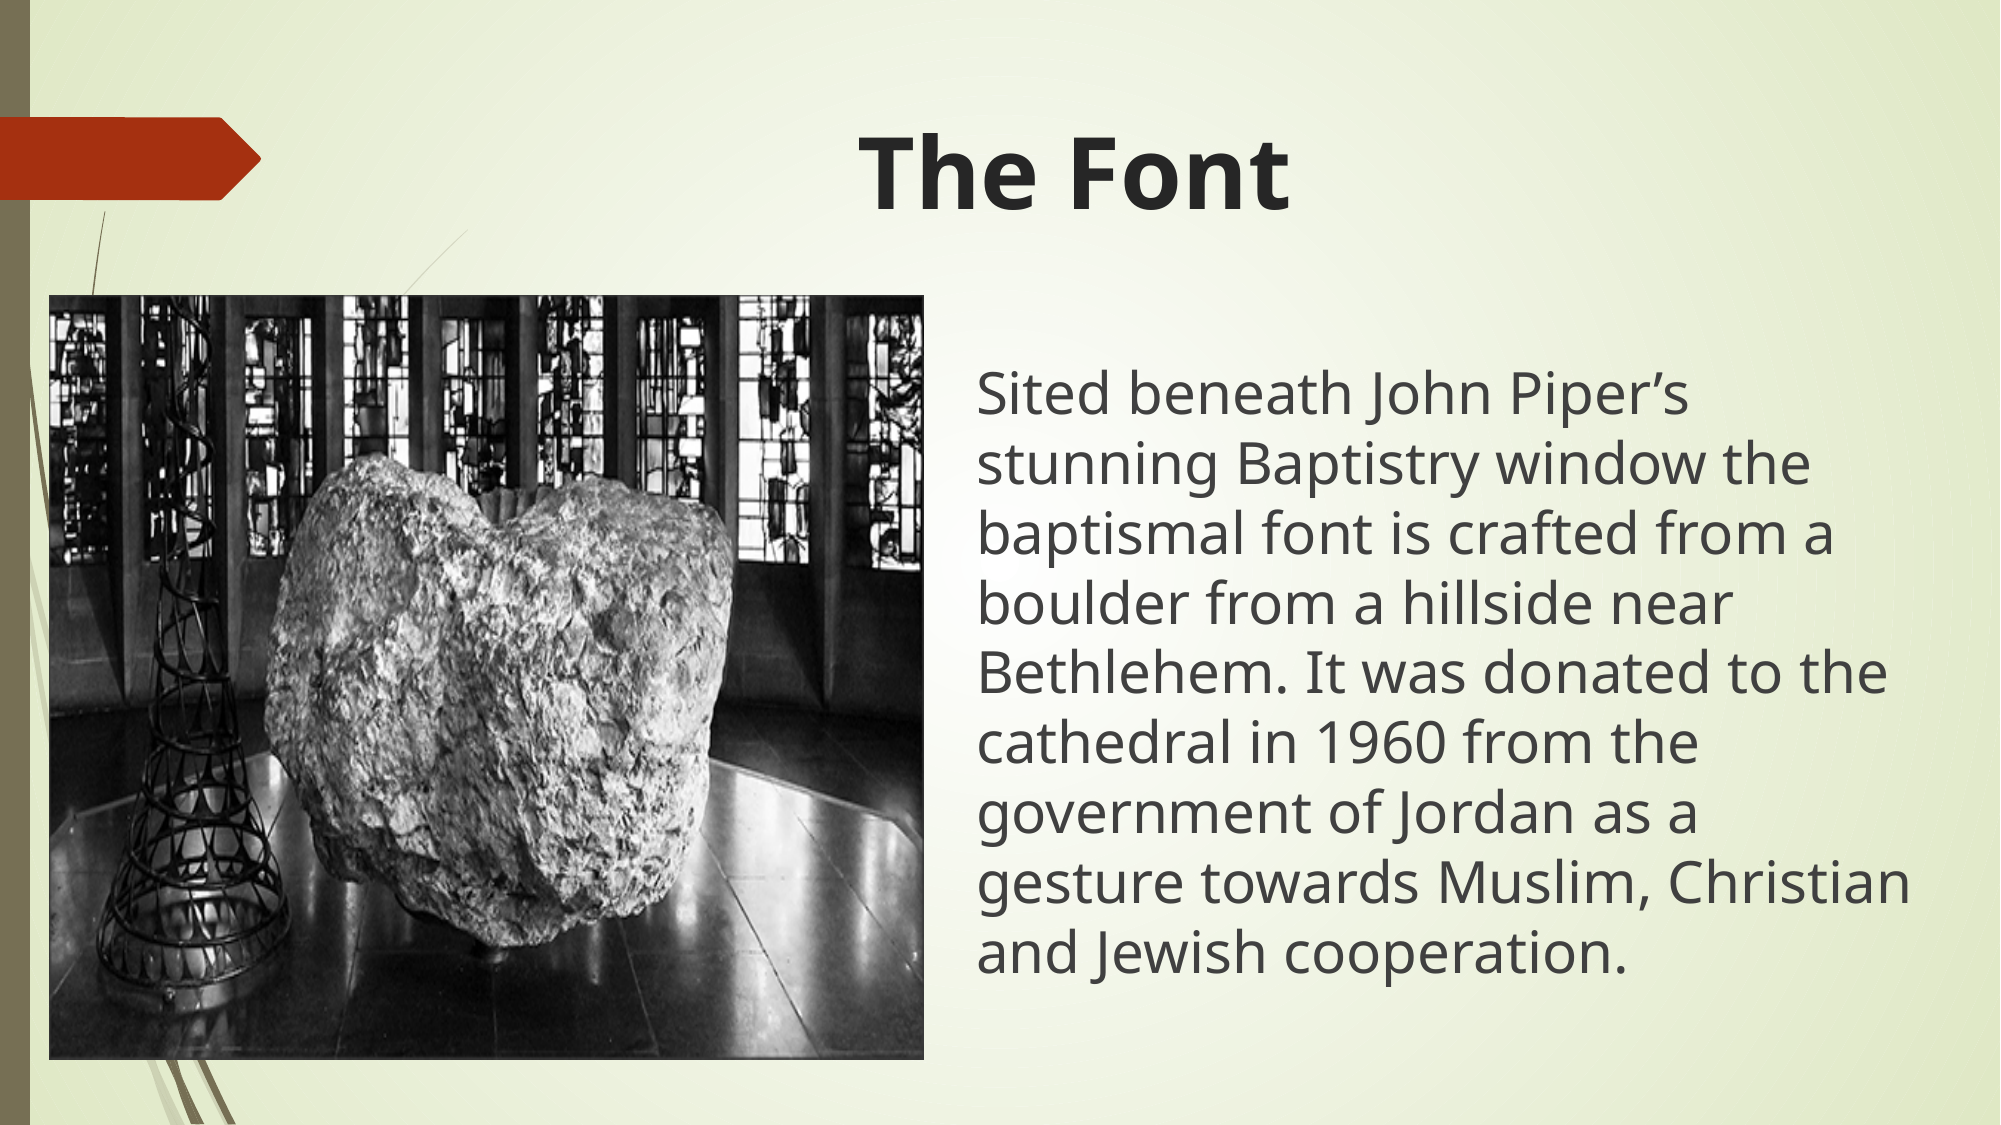

# The Font
Sited beneath John Piper’s stunning Baptistry window the baptismal font is crafted from a boulder from a hillside near Bethlehem. It was donated to the cathedral in 1960 from the government of Jordan as a gesture towards Muslim, Christian and Jewish cooperation.